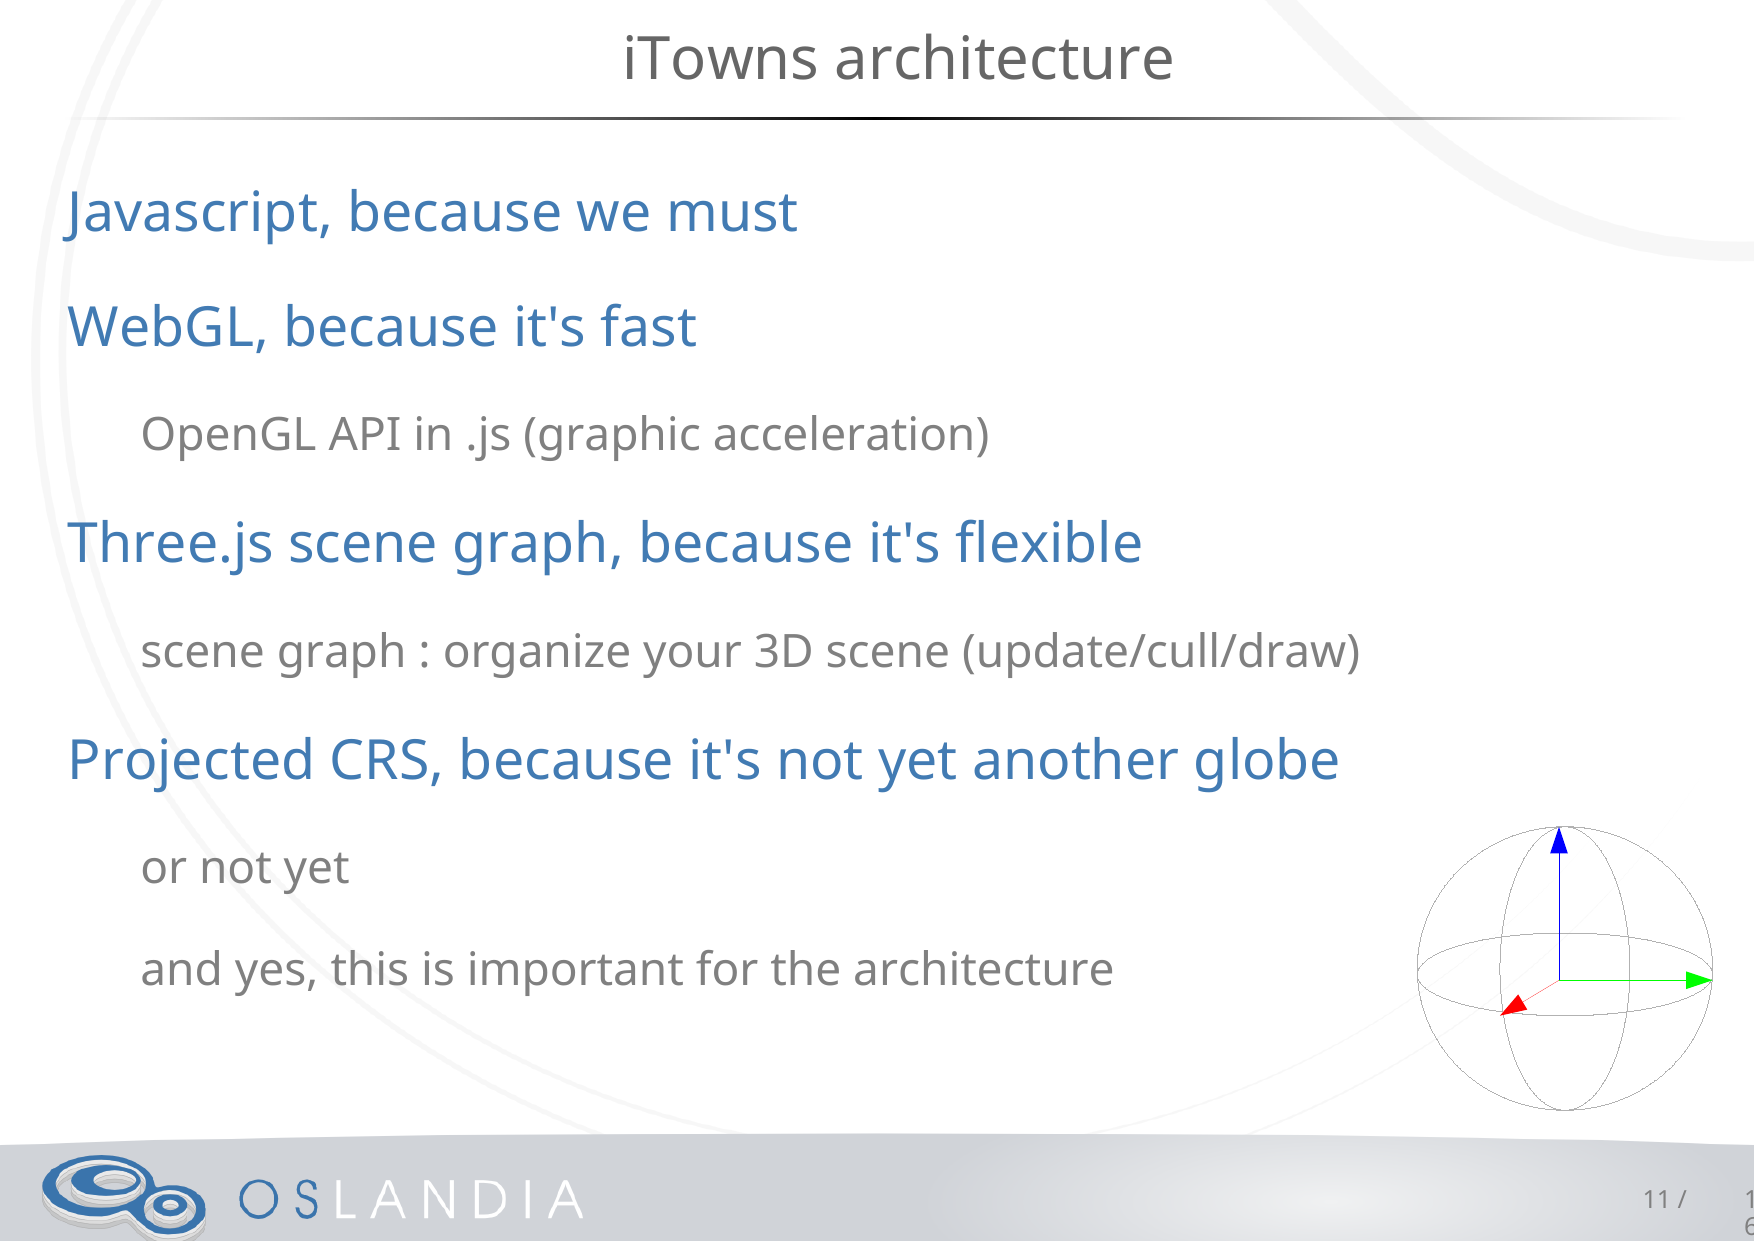

# iTowns architecture
Javascript, because we must
WebGL, because it's fast
OpenGL API in .js (graphic acceleration)
Three.js scene graph, because it's flexible
scene graph : organize your 3D scene (update/cull/draw)
Projected CRS, because it's not yet another globe
or not yet
and yes, this is important for the architecture